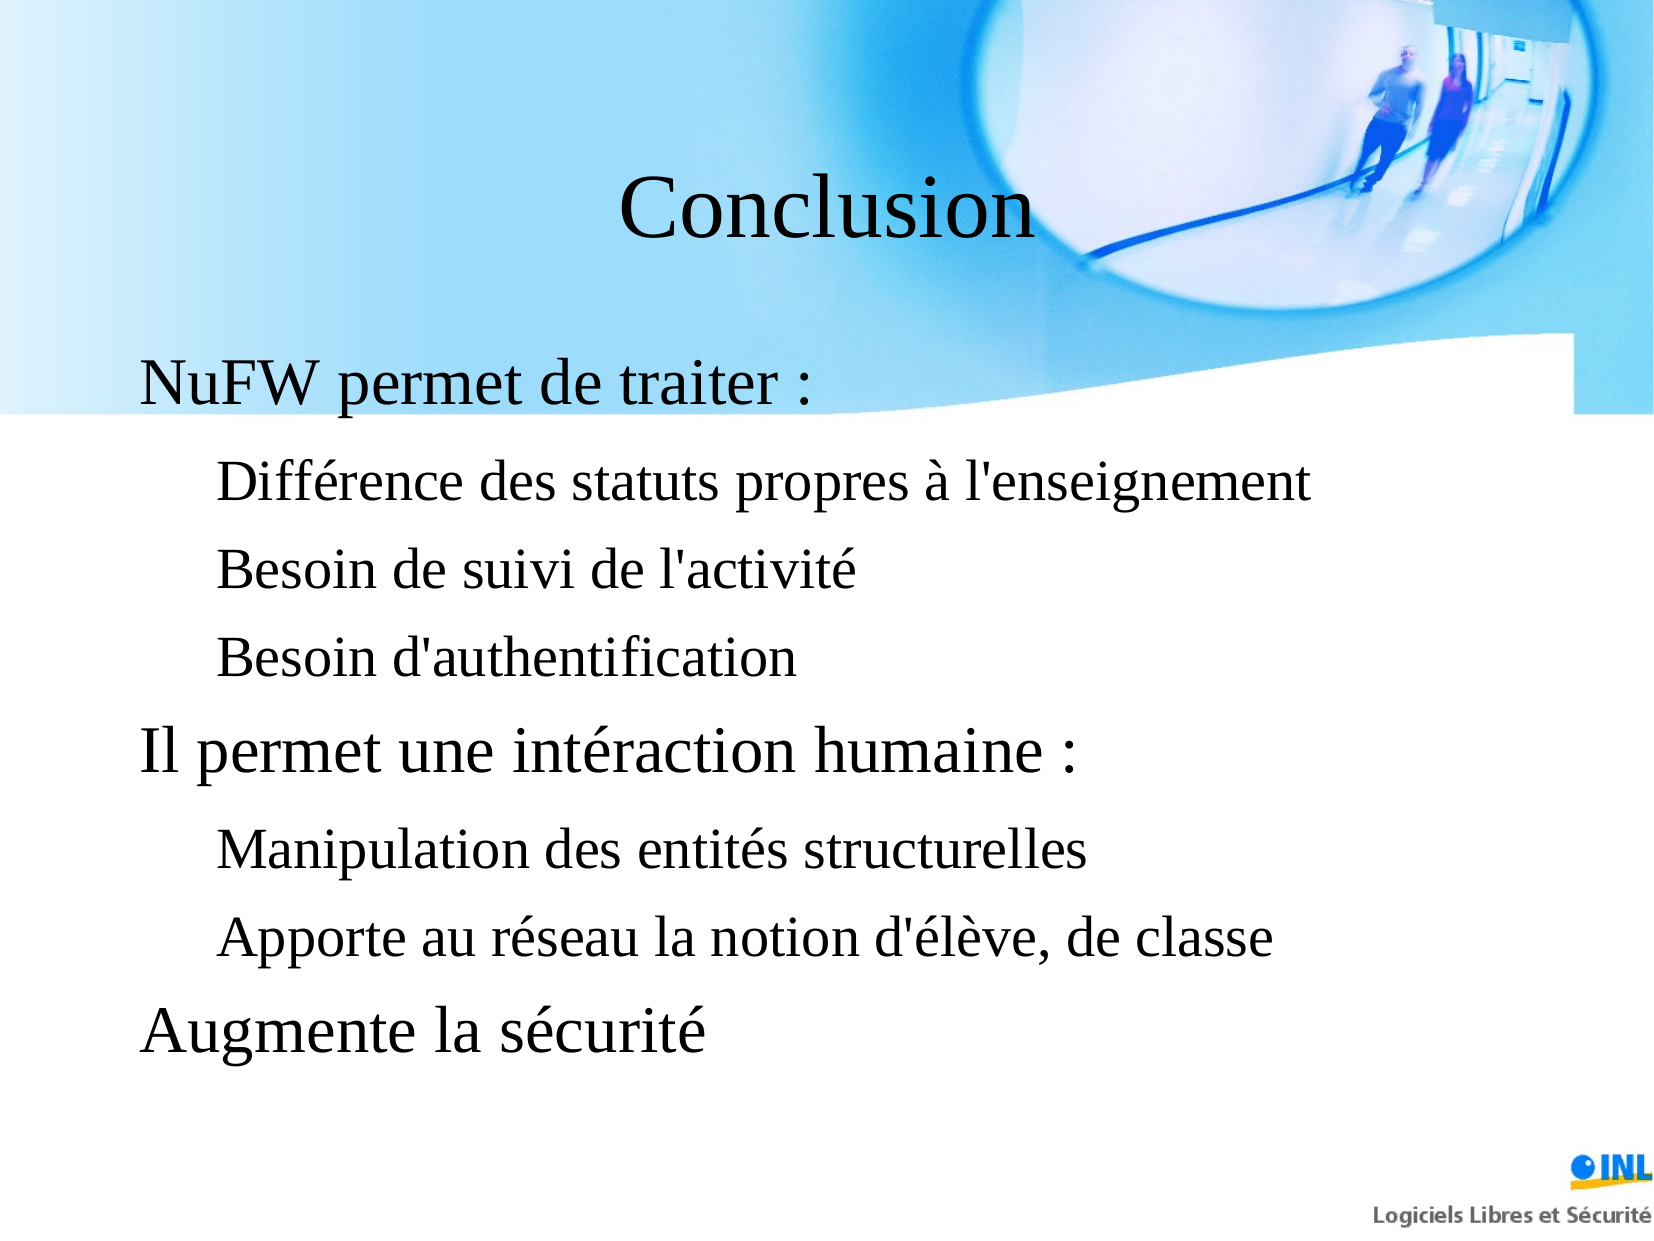

# Conclusion
NuFW permet de traiter :
Différence des statuts propres à l'enseignement
Besoin de suivi de l'activité
Besoin d'authentification
Il permet une intéraction humaine :
Manipulation des entités structurelles
Apporte au réseau la notion d'élève, de classe
Augmente la sécurité